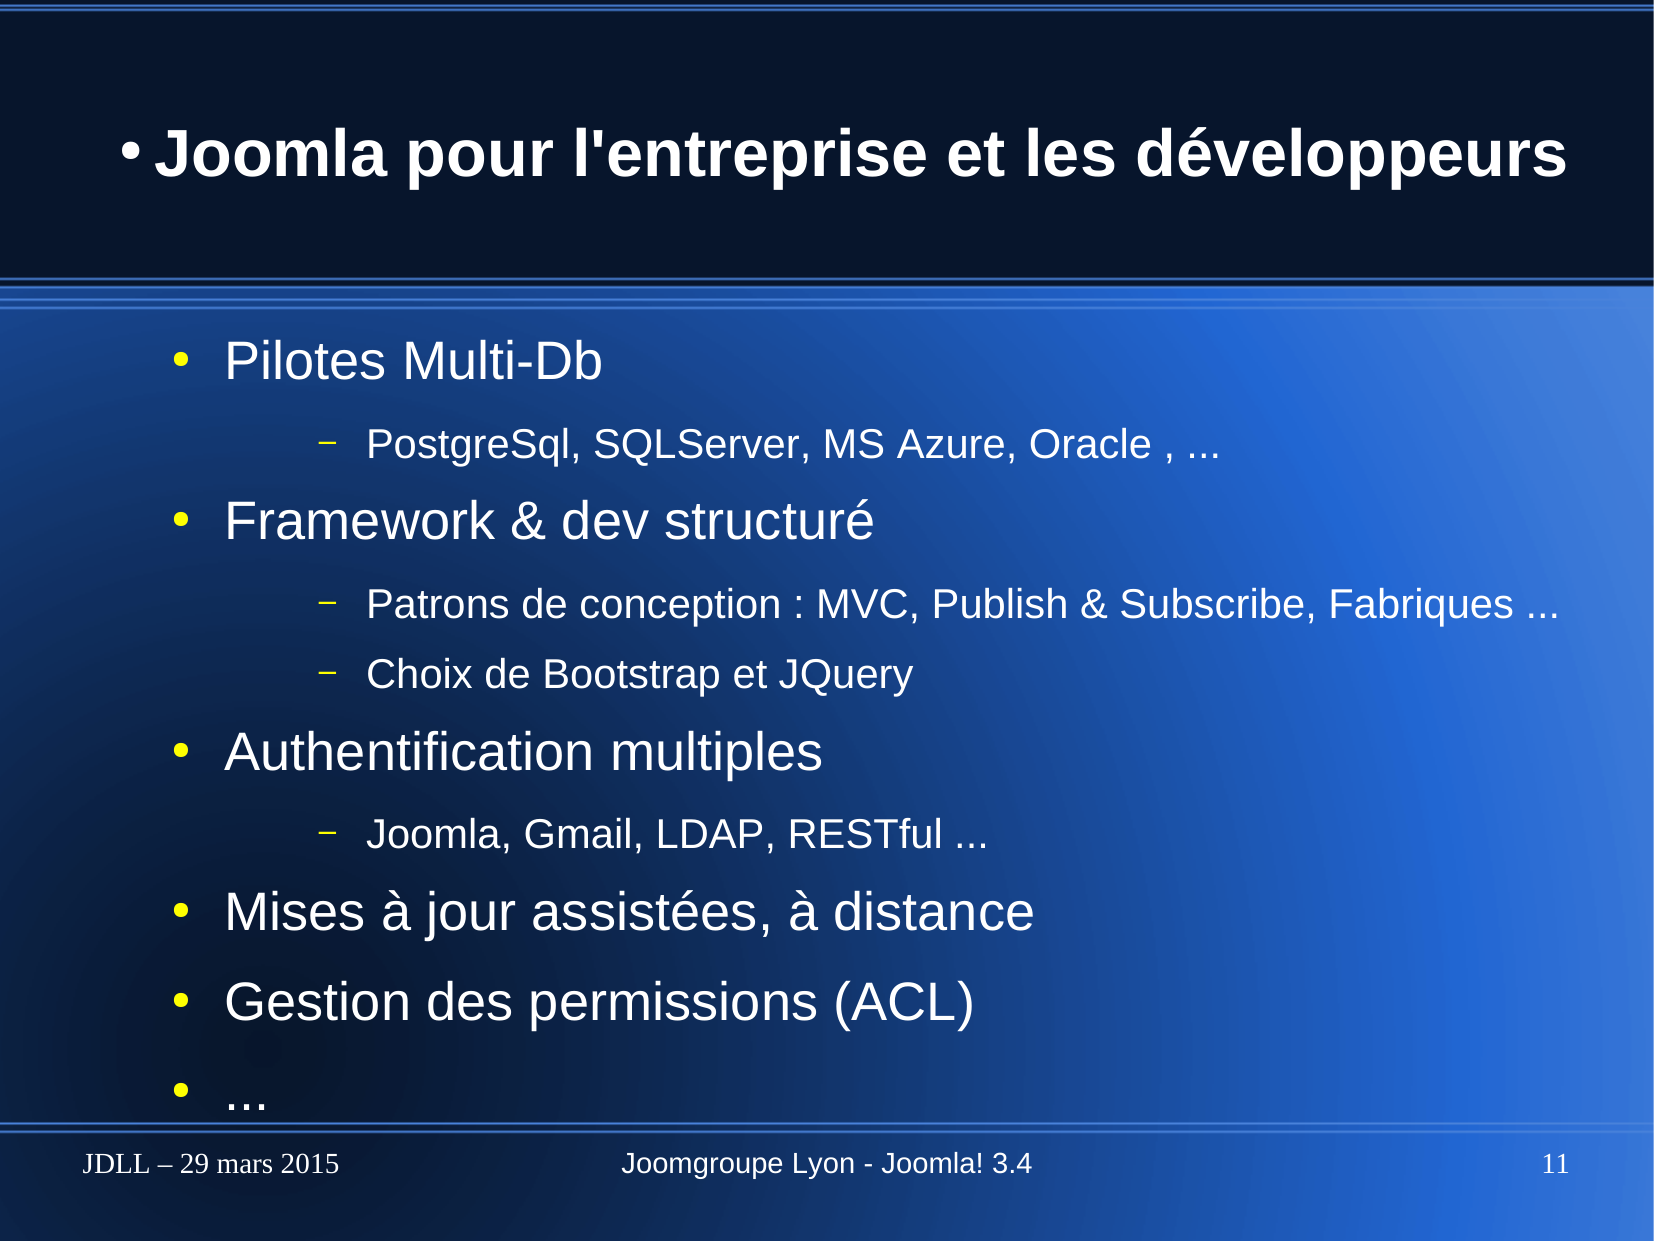

# Joomla pour l'entreprise et les développeurs
Pilotes Multi-Db
PostgreSql, SQLServer, MS Azure, Oracle , ...
Framework & dev structuré
Patrons de conception : MVC, Publish & Subscribe, Fabriques ...
Choix de Bootstrap et JQuery
Authentification multiples
Joomla, Gmail, LDAP, RESTful ...
Mises à jour assistées, à distance
Gestion des permissions (ACL)
...
29/03/2015
Joomgroupe Lyon - Joomla! 3.4
11